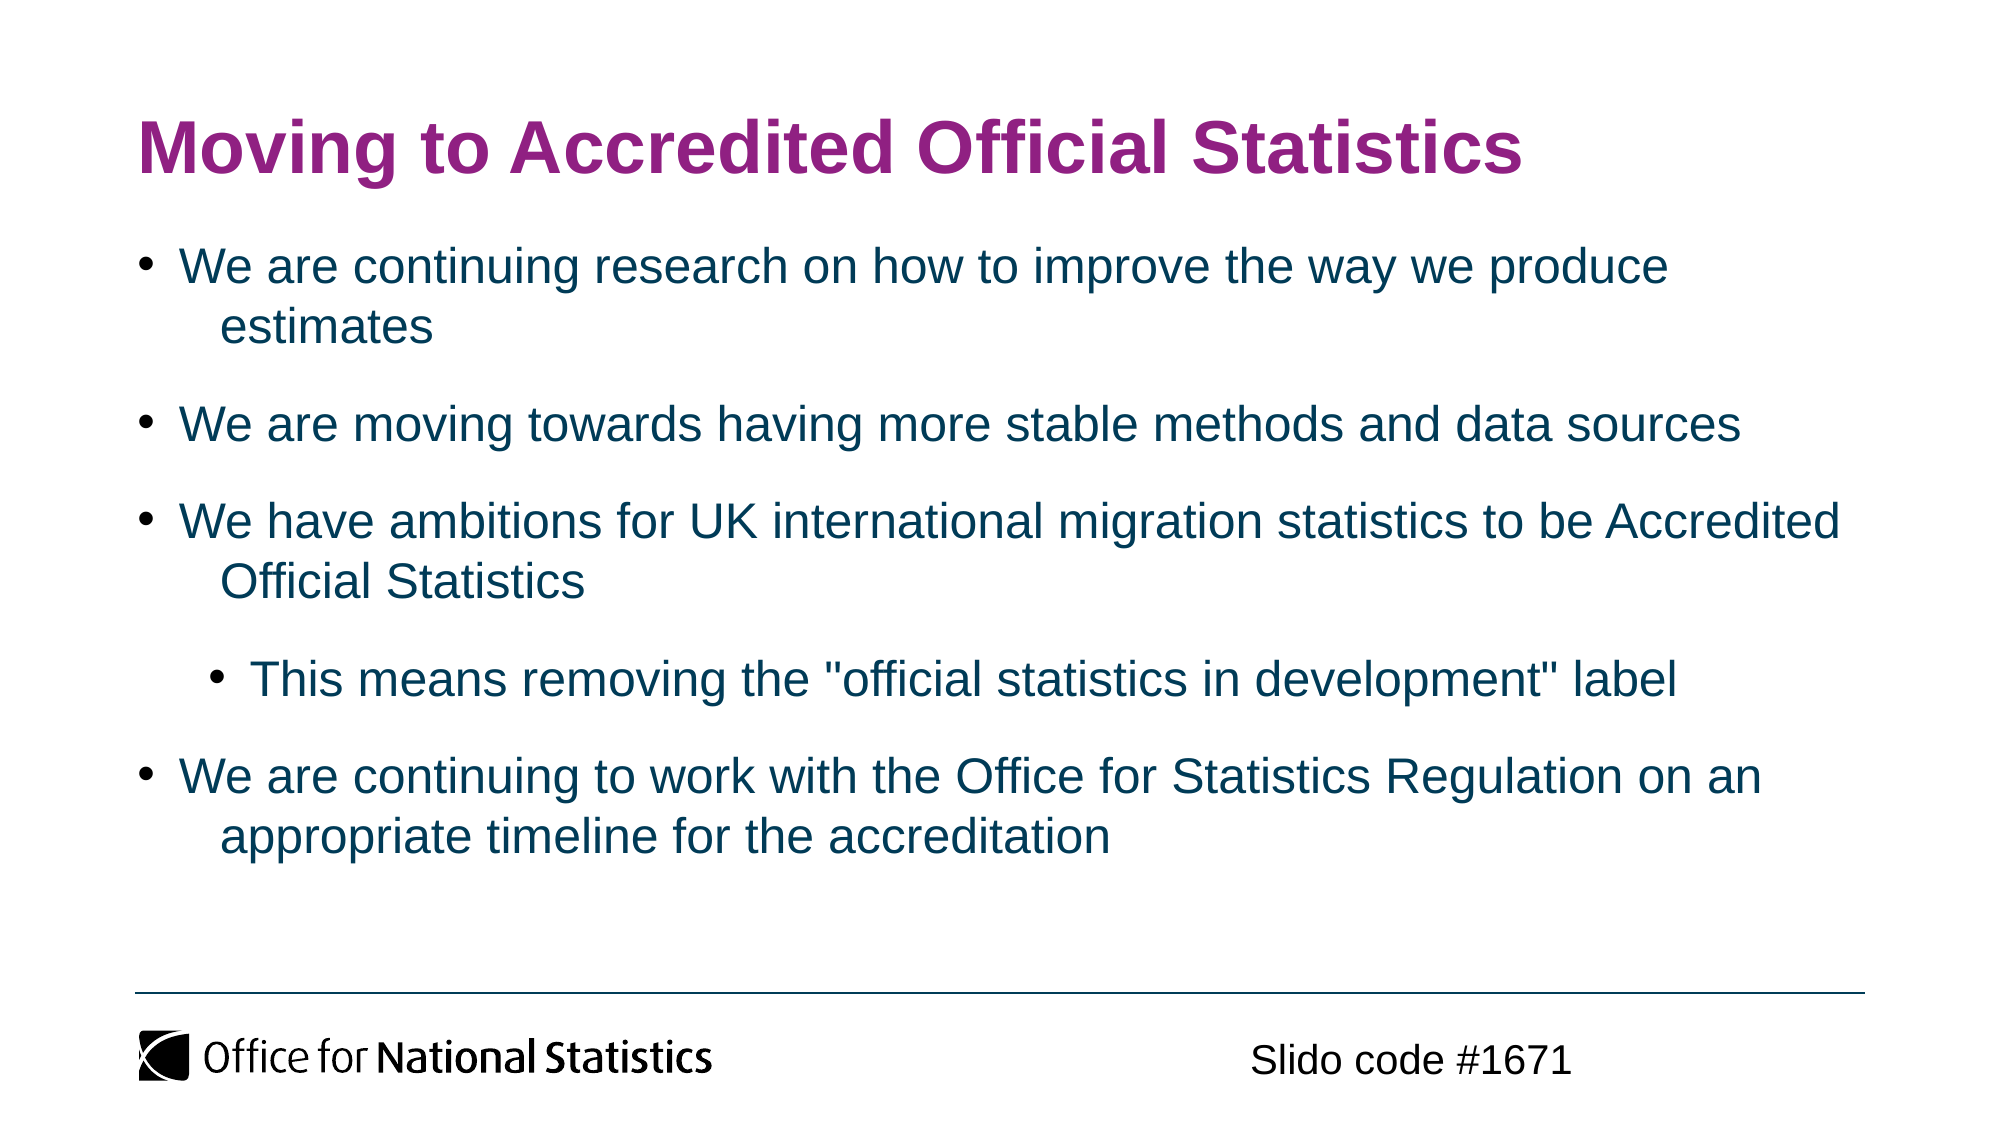

# Moving to Accredited Official Statistics
We are continuing research on how to improve the way we produce estimates
We are moving towards having more stable methods and data sources
We have ambitions for UK international migration statistics to be Accredited Official Statistics
This means removing the "official statistics in development" label
We are continuing to work with the Office for Statistics Regulation on an appropriate timeline for the accreditation
Slido code #1671